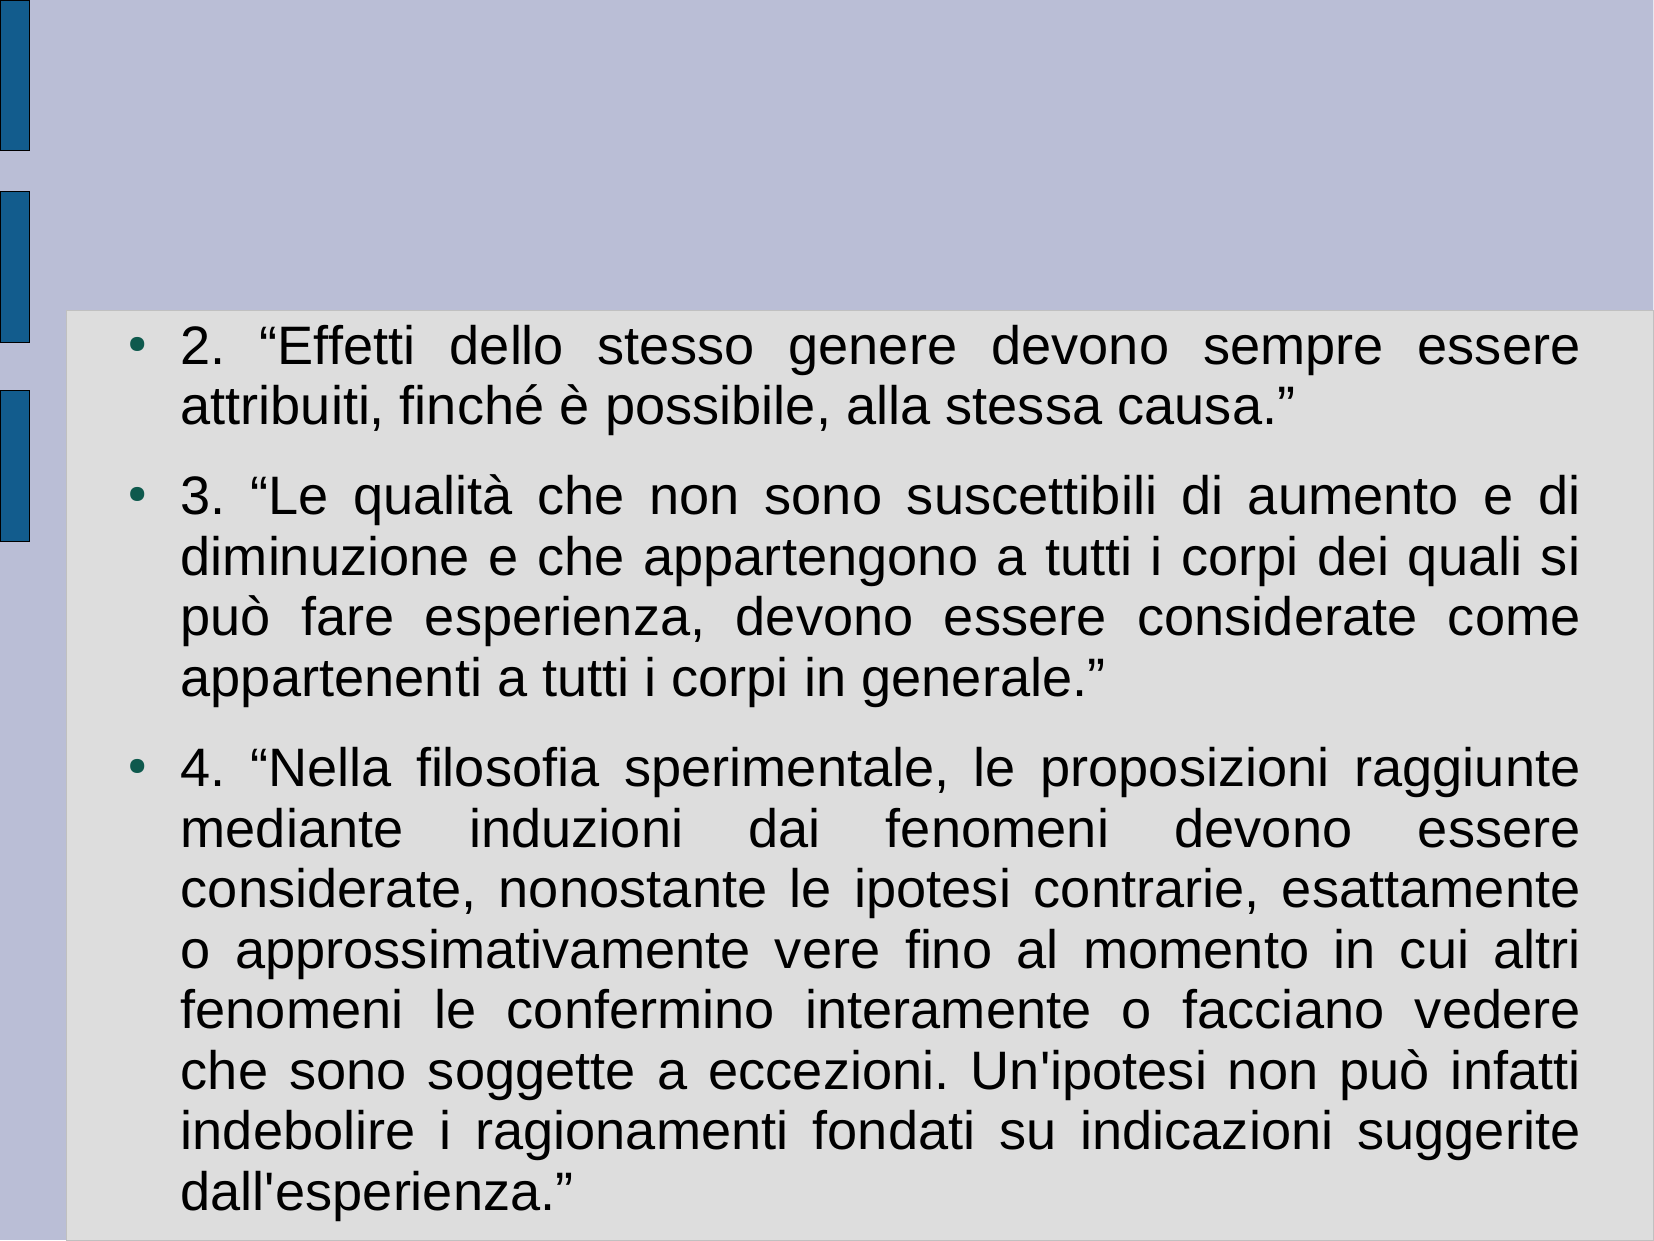

#
2. “Effetti dello stesso genere devono sempre essere attribuiti, finché è possibile, alla stessa causa.”
3. “Le qualità che non sono suscettibili di aumento e di diminuzione e che appartengono a tutti i corpi dei quali si può fare esperienza, devono essere considerate come appartenenti a tutti i corpi in generale.”
4. “Nella filosofia sperimentale, le proposizioni raggiunte mediante induzioni dai fenomeni devono essere considerate, nonostante le ipotesi contrarie, esattamente o approssimativamente vere fino al momento in cui altri fenomeni le confermino interamente o facciano vedere che sono soggette a eccezioni. Un'ipotesi non può infatti indebolire i ragionamenti fondati su indicazioni suggerite dall'esperienza.”